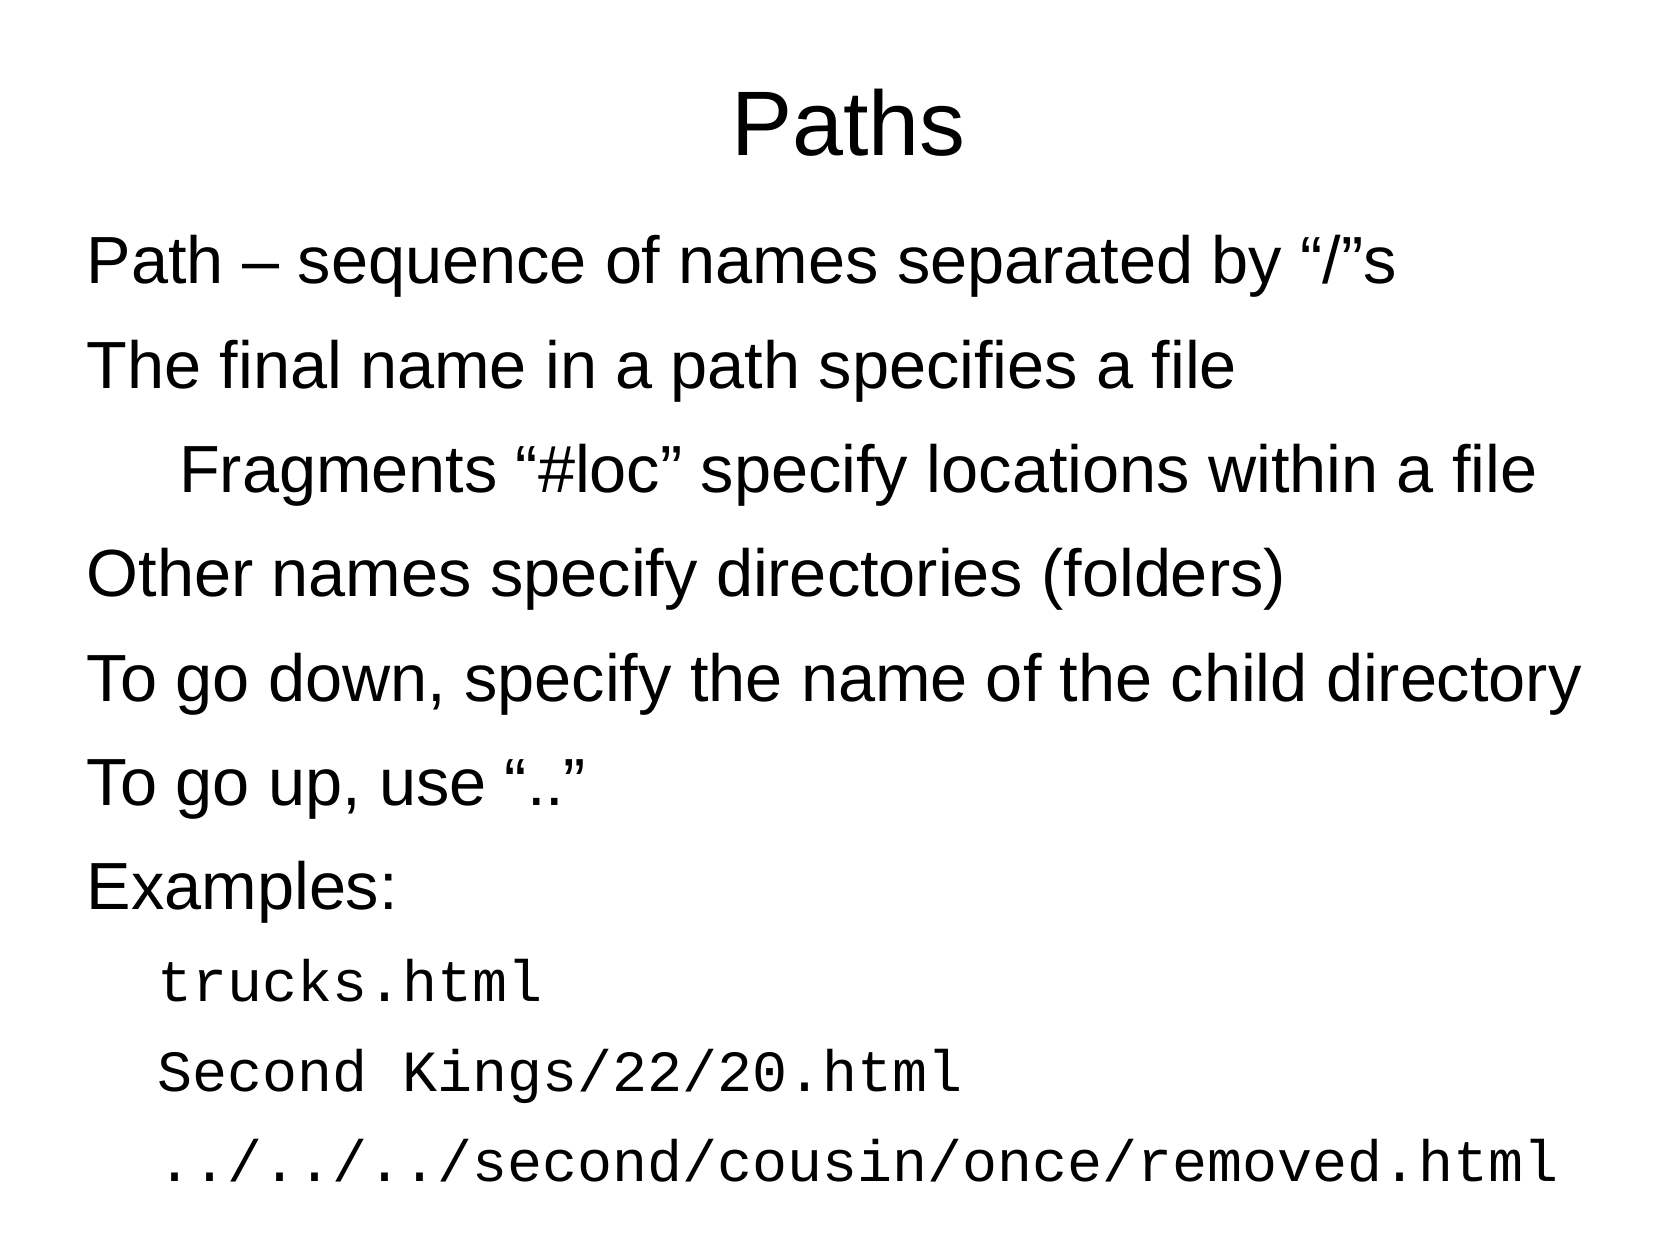

# Paths
Path – sequence of names separated by “/”s
The final name in a path specifies a file
 Fragments “#loc” specify locations within a file
Other names specify directories (folders)
To go down, specify the name of the child directory
To go up, use “..”
Examples:
trucks.html
Second Kings/22/20.html
../../../second/cousin/once/removed.html